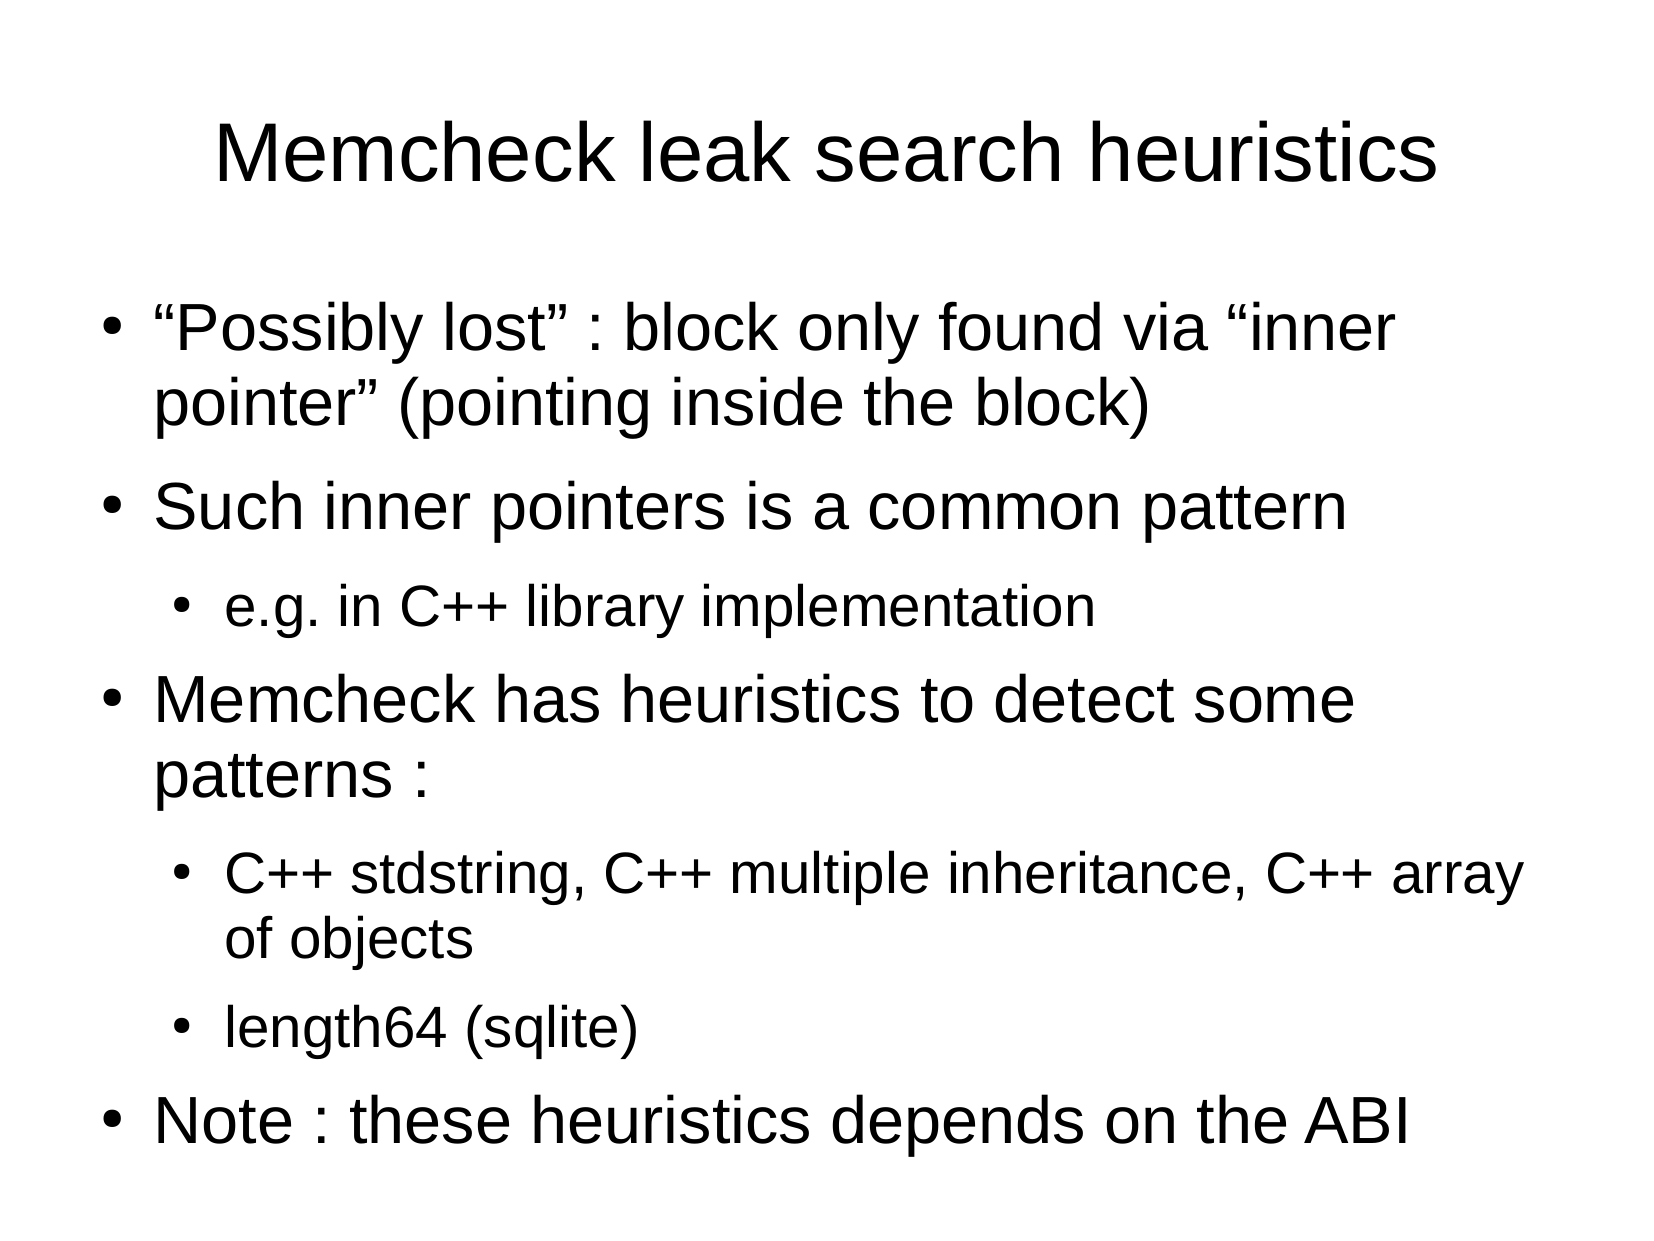

# Memcheck leak search heuristics
“Possibly lost” : block only found via “inner pointer” (pointing inside the block)
Such inner pointers is a common pattern
e.g. in C++ library implementation
Memcheck has heuristics to detect some patterns :
C++ stdstring, C++ multiple inheritance, C++ array of objects
length64 (sqlite)
Note : these heuristics depends on the ABI